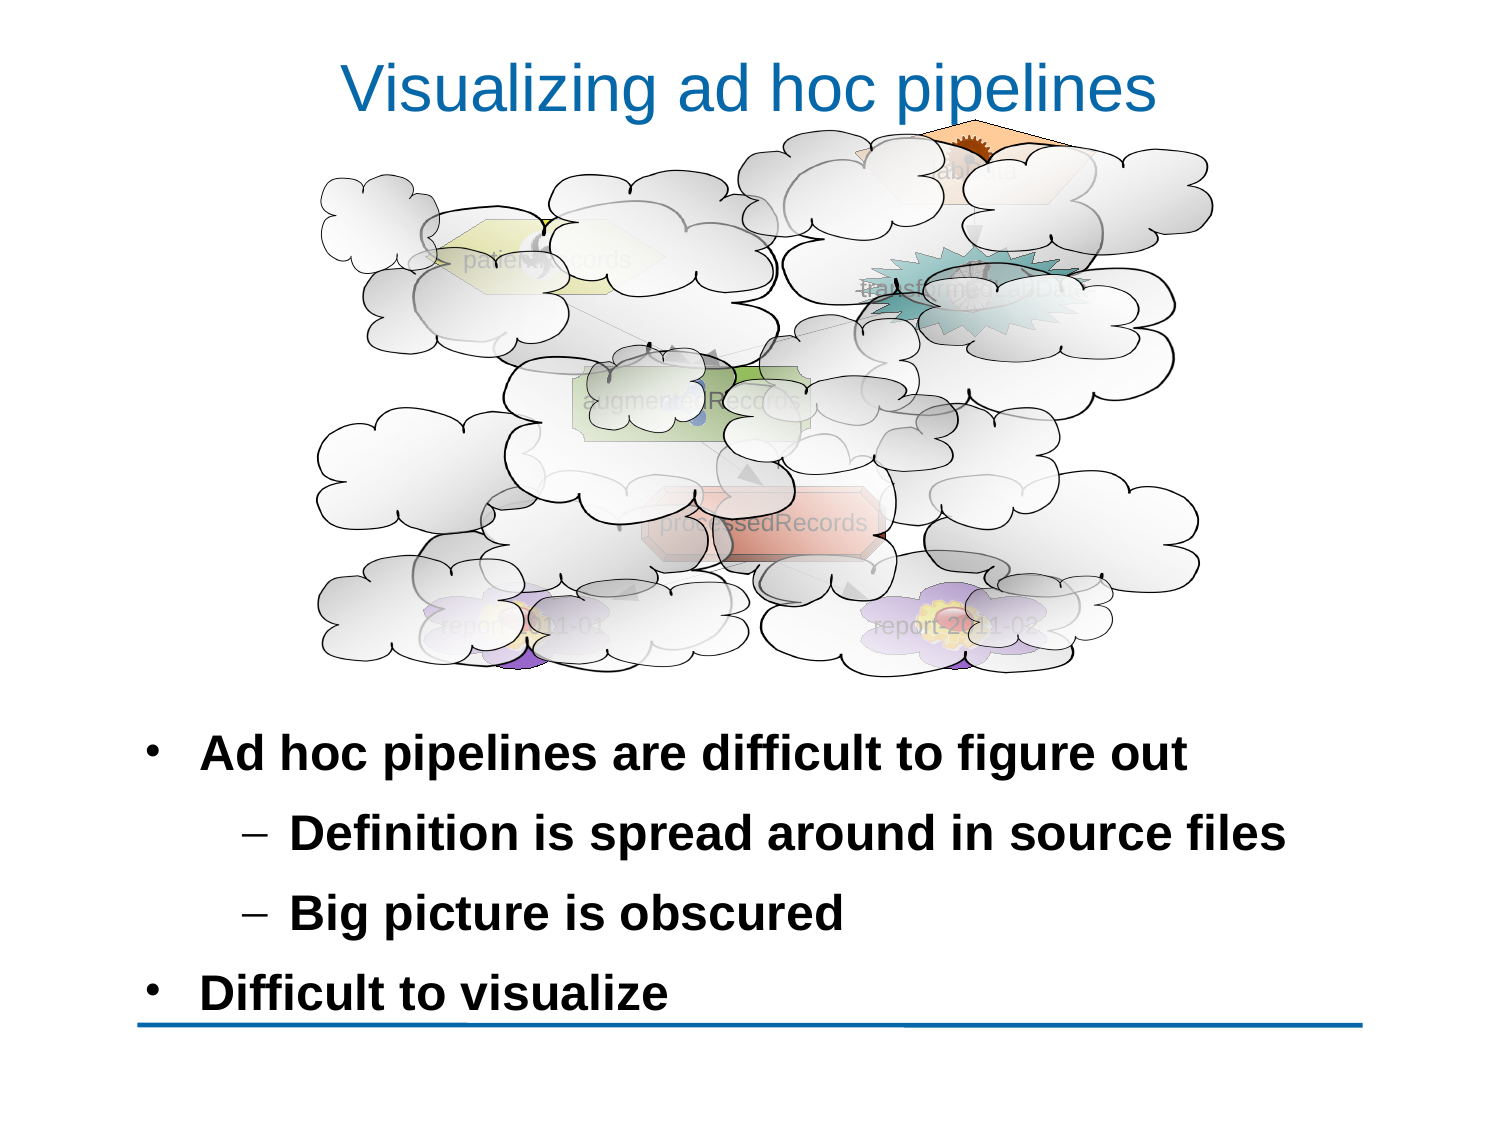

# Visualizing ad hoc pipelines
labData
patientRecords
transformedLabData
augmentedRecords
processedRecords
report-2011-01
report-2011-02
Ad hoc pipelines are difficult to figure out
Definition is spread around in source files
Big picture is obscured
Difficult to visualize